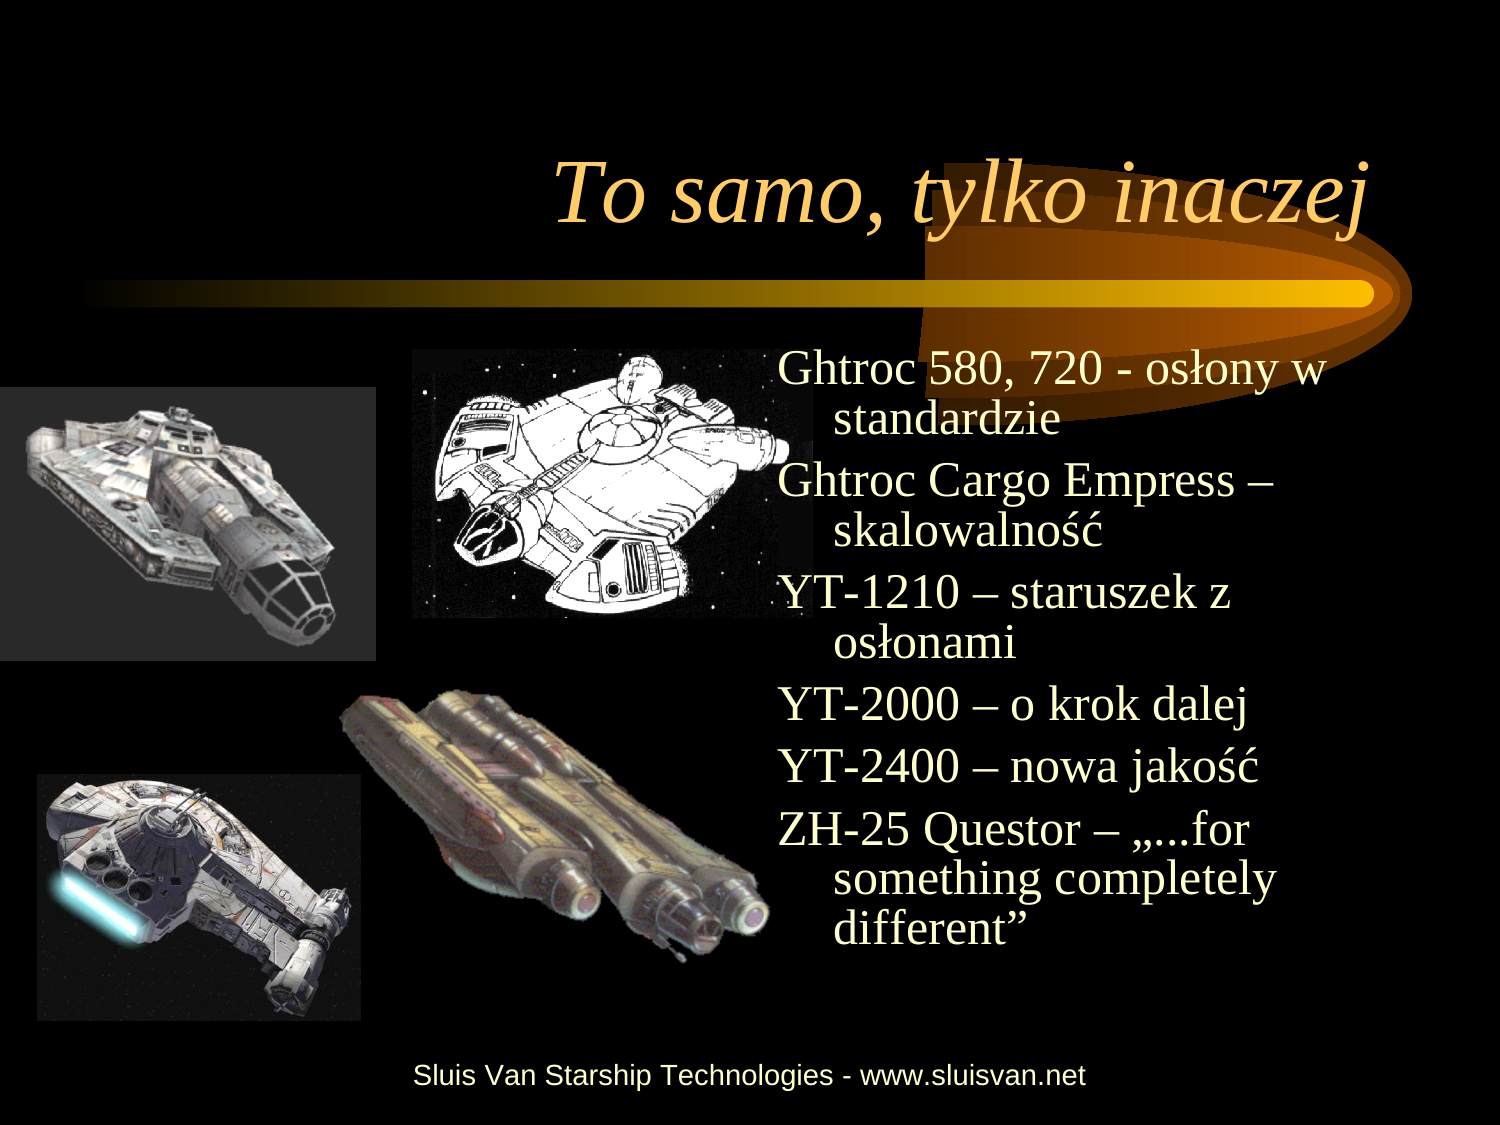

# To samo, tylko inaczej
Ghtroc 580, 720 - osłony w standardzie
Ghtroc Cargo Empress – skalowalność
YT-1210 – staruszek z osłonami
YT-2000 – o krok dalej
YT-2400 – nowa jakość
ZH-25 Questor – „...for something completely different”
Sluis Van Starship Technologies - www.sluisvan.net